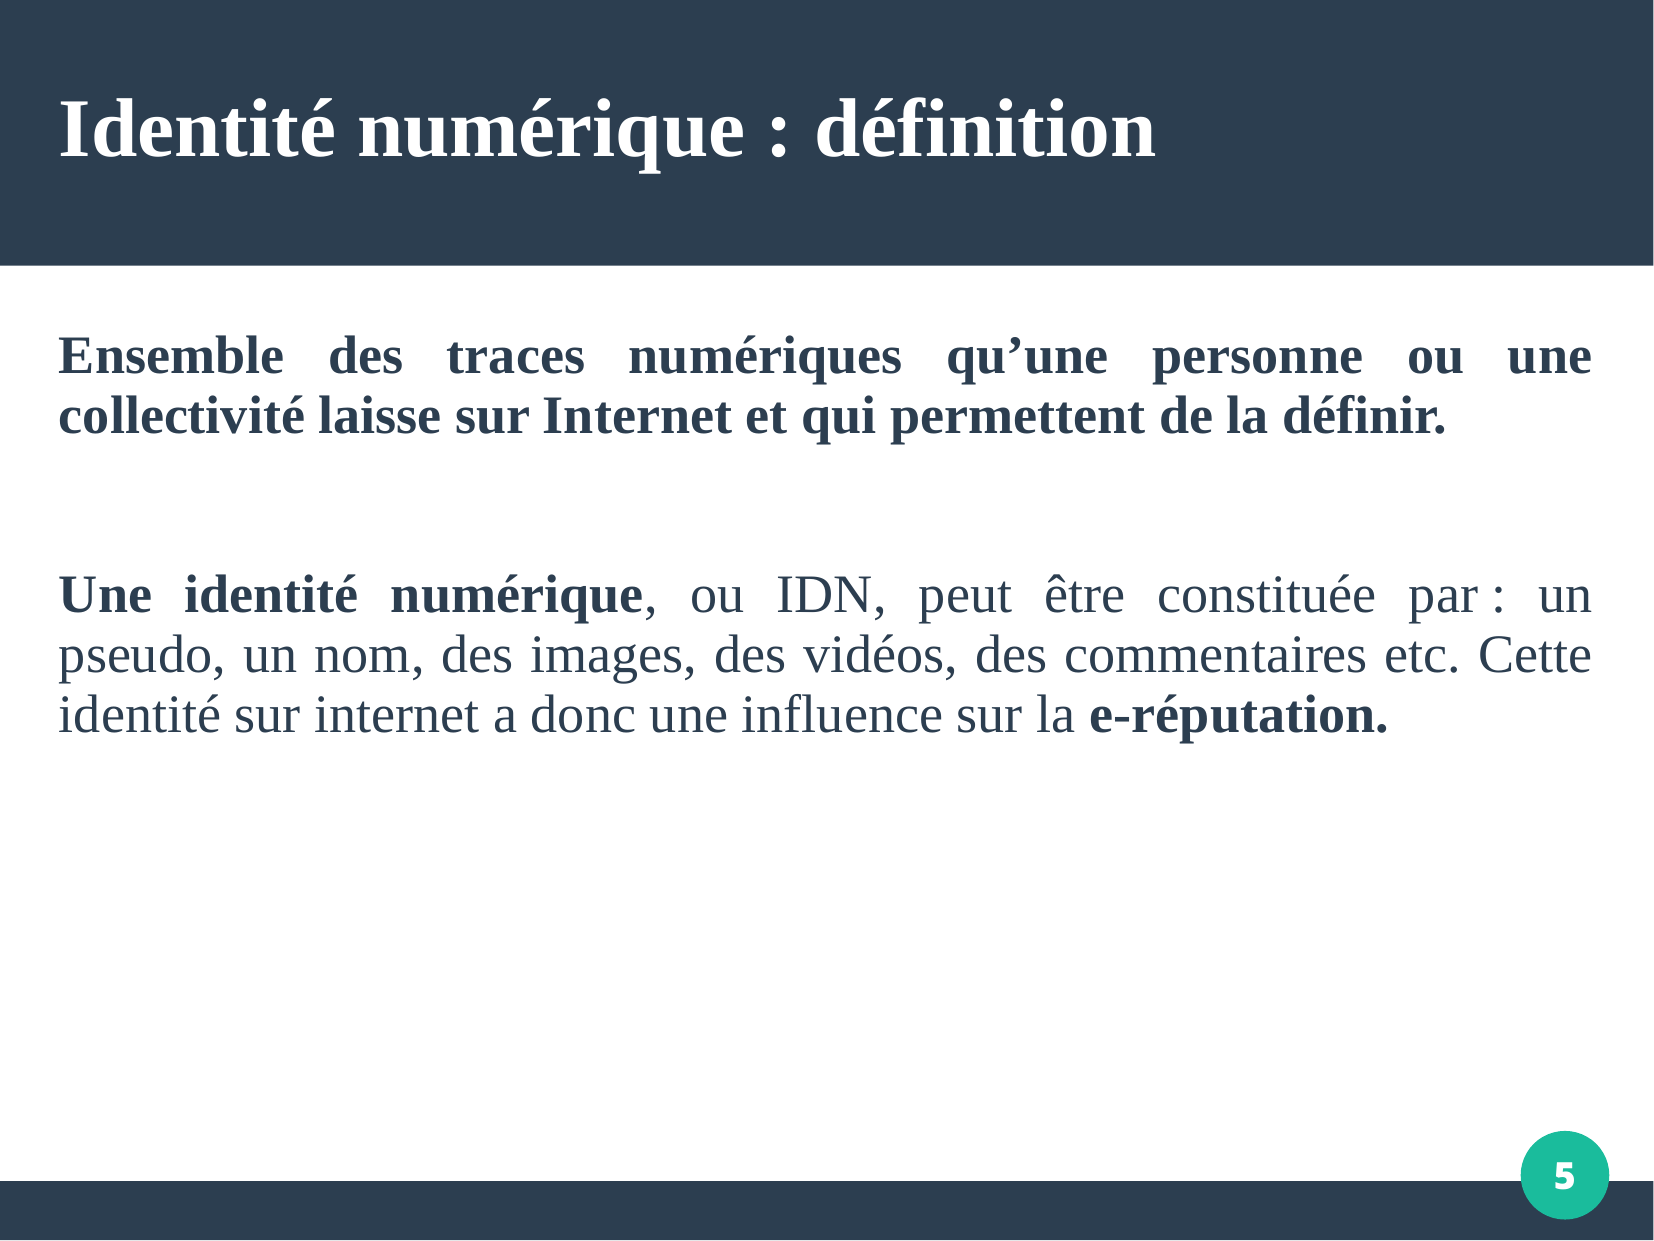

# Identité numérique : définition
Ensemble des traces numériques qu’une personne ou une collectivité laisse sur Internet et qui permettent de la définir.
Une identité numérique, ou IDN, peut être constituée par : un pseudo, un nom, des images, des vidéos, des commentaires etc. Cette identité sur internet a donc une influence sur la e-réputation.
5